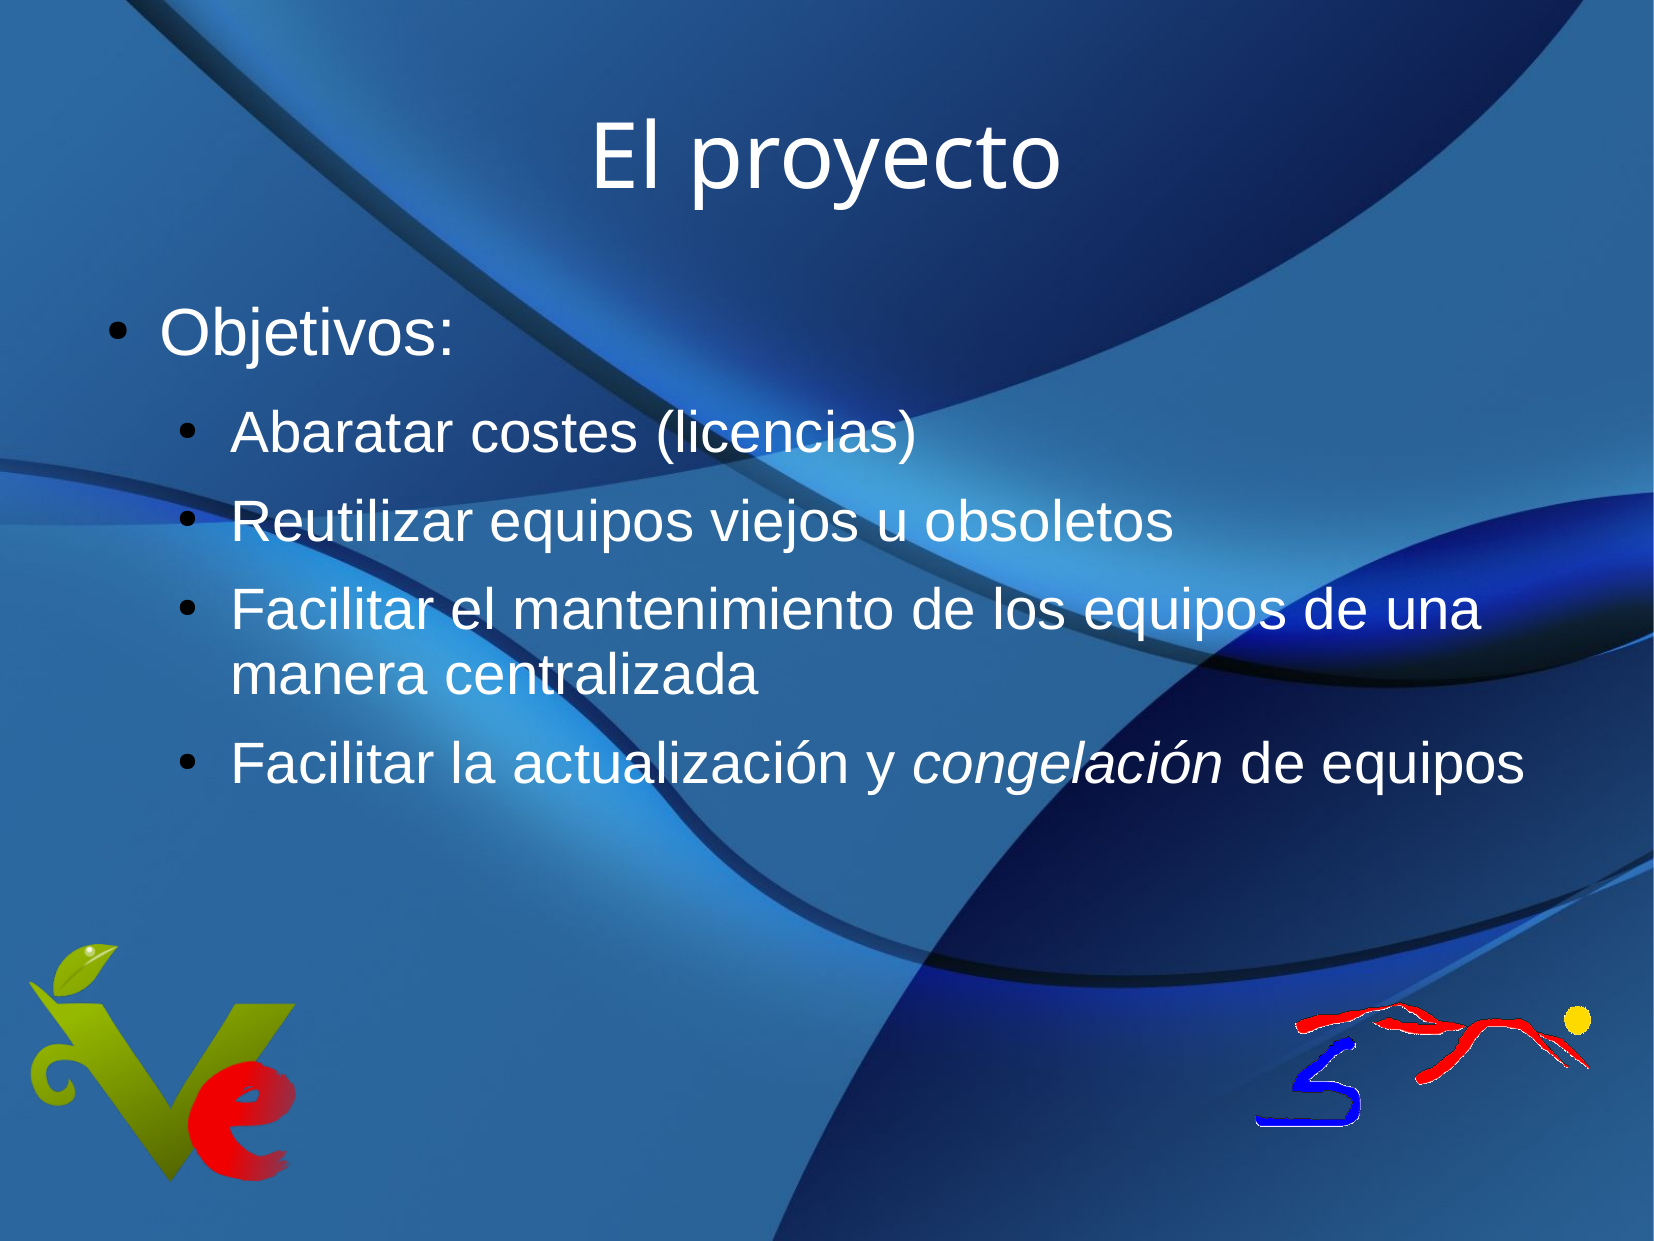

# El proyecto
Objetivos:
Abaratar costes (licencias)
Reutilizar equipos viejos u obsoletos
Facilitar el mantenimiento de los equipos de una manera centralizada
Facilitar la actualización y congelación de equipos